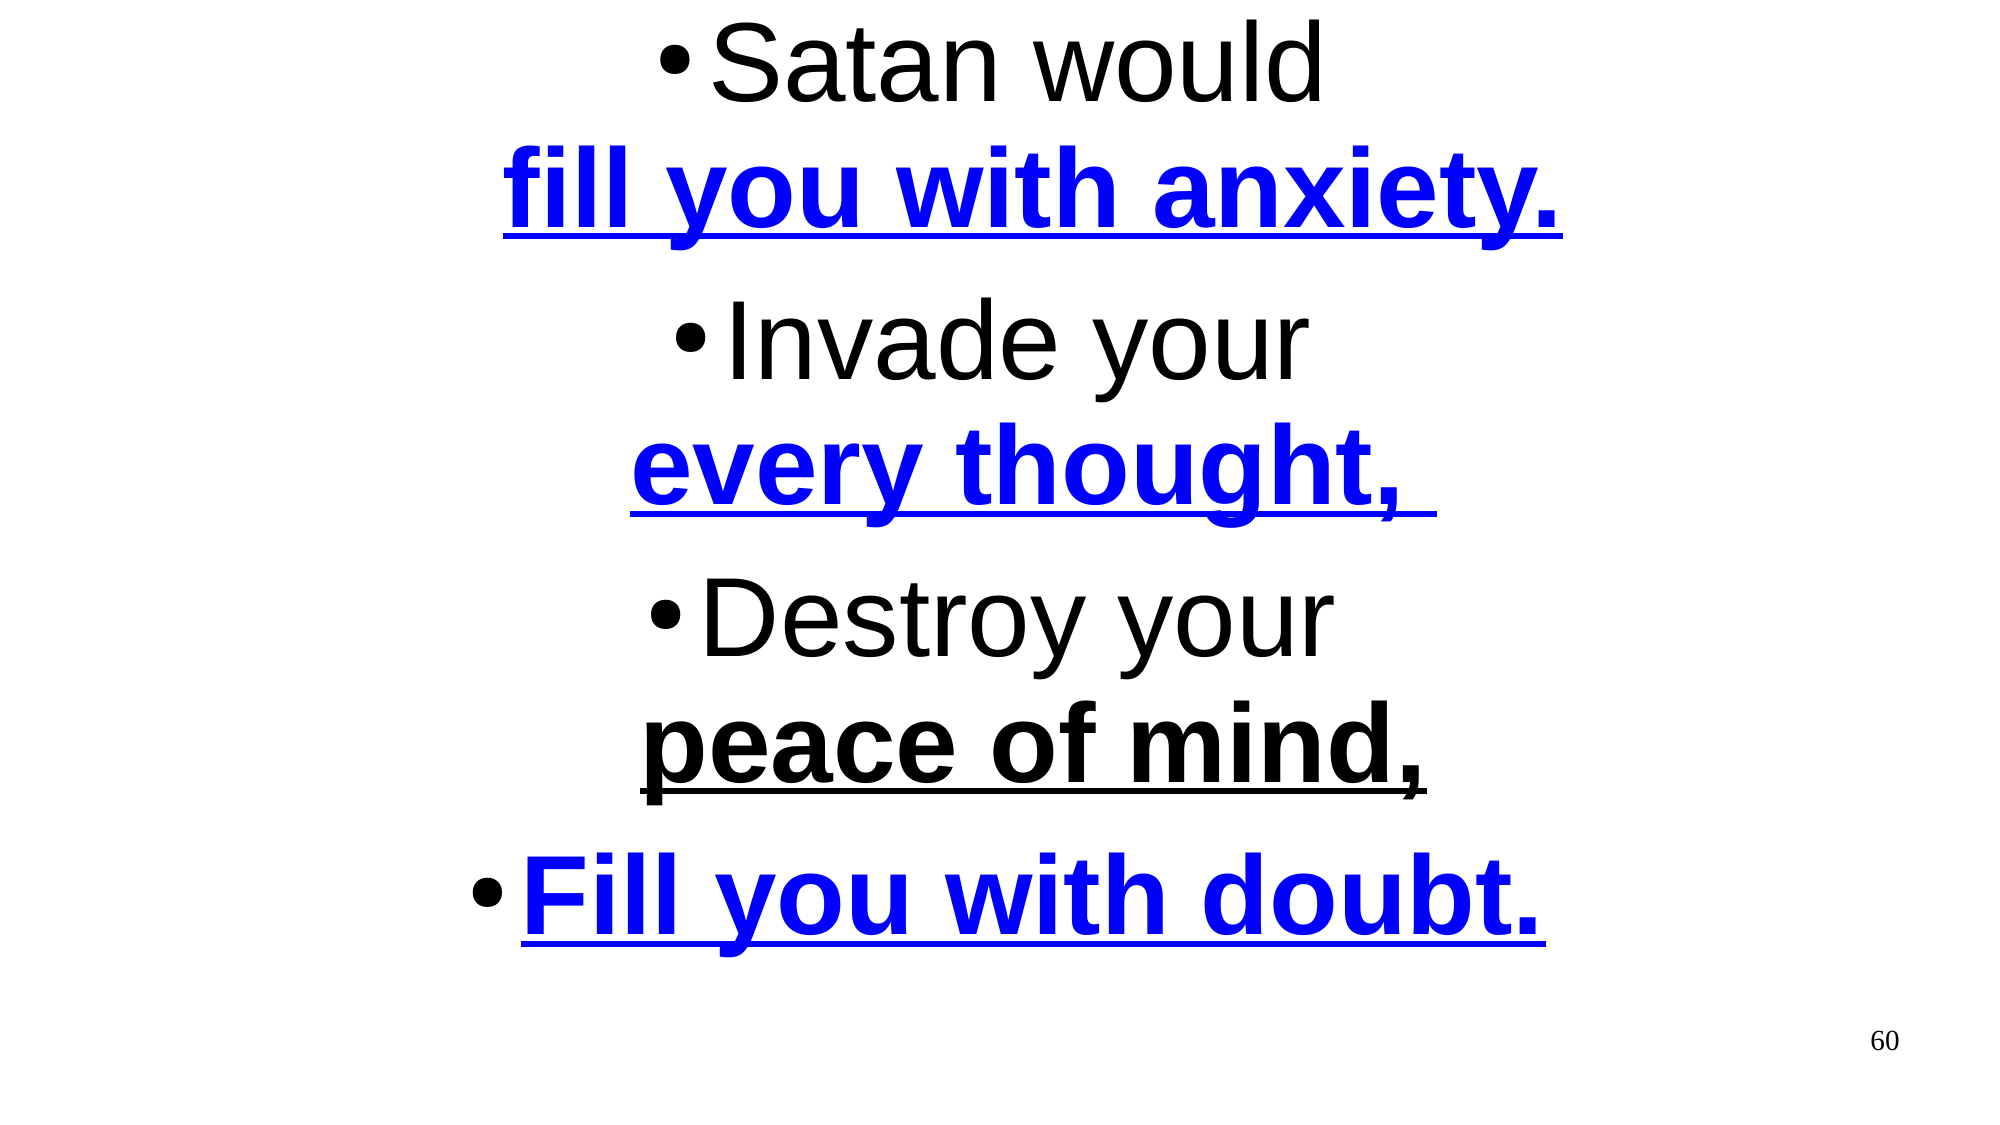

# Satan would fill you with anxiety.
Invade your
every thought,
Destroy your
peace of mind,
Fill you with doubt.
60